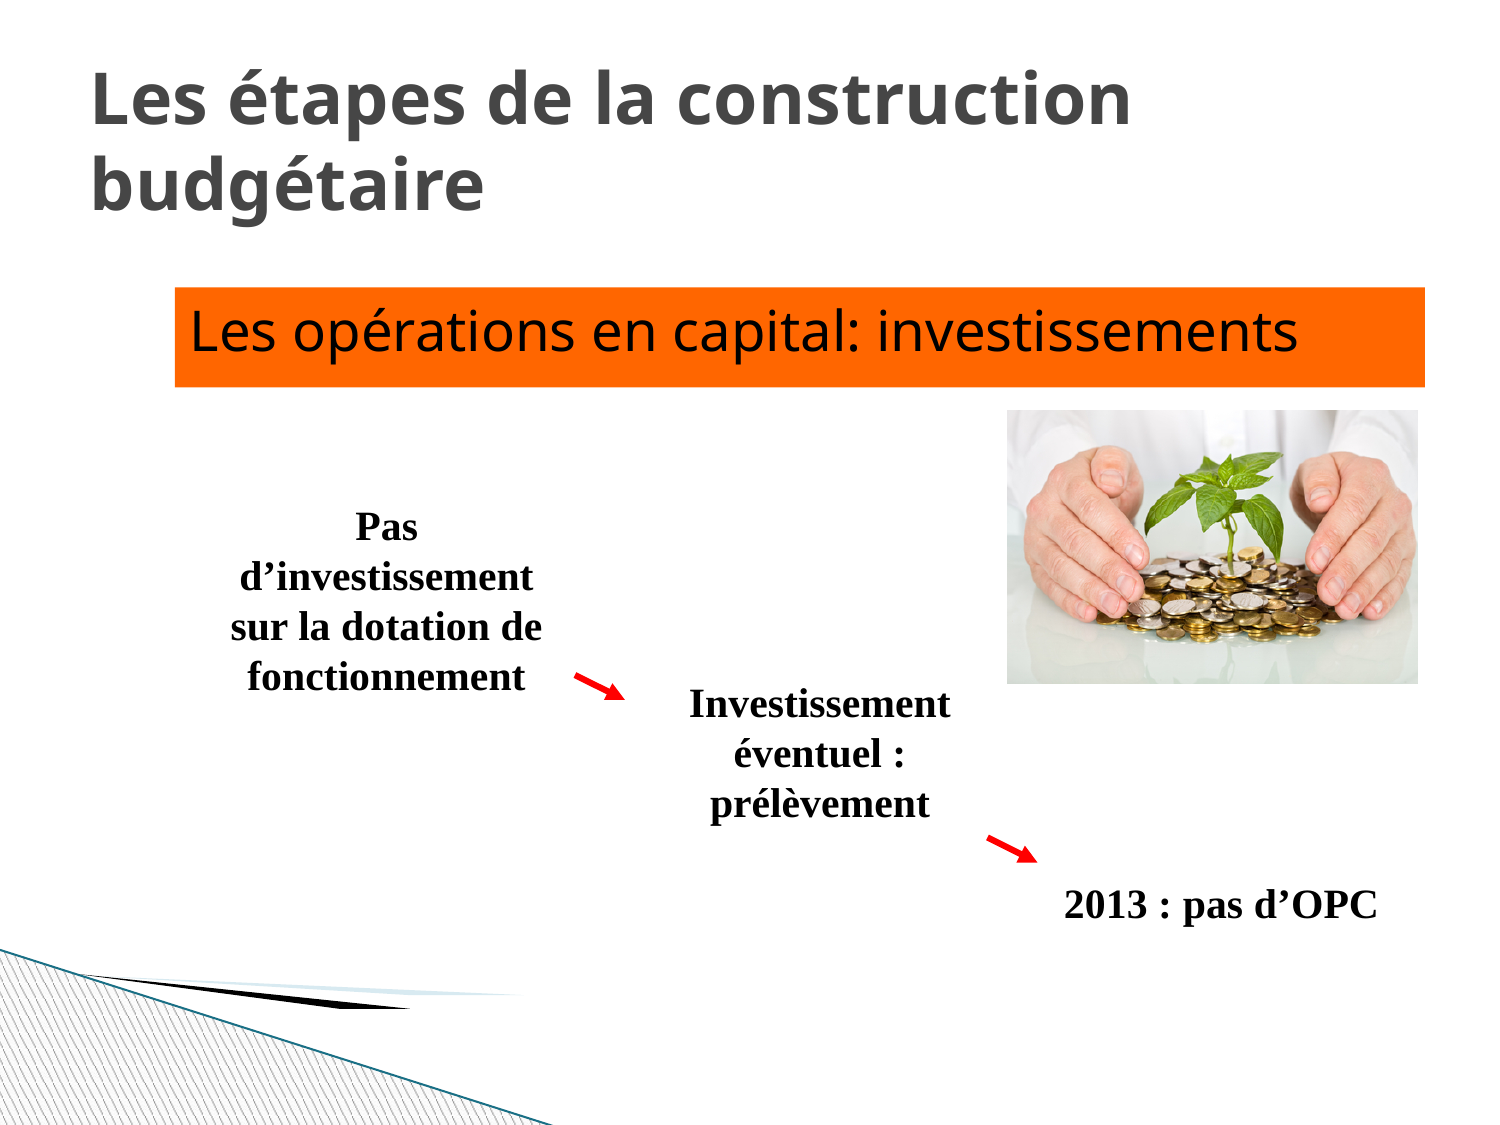

Les étapes de la construction budgétaire
# Les opérations en capital: investissements
Pas d’investissement sur la dotation de fonctionnement
Investissement éventuel : prélèvement
2013 : pas d’OPC